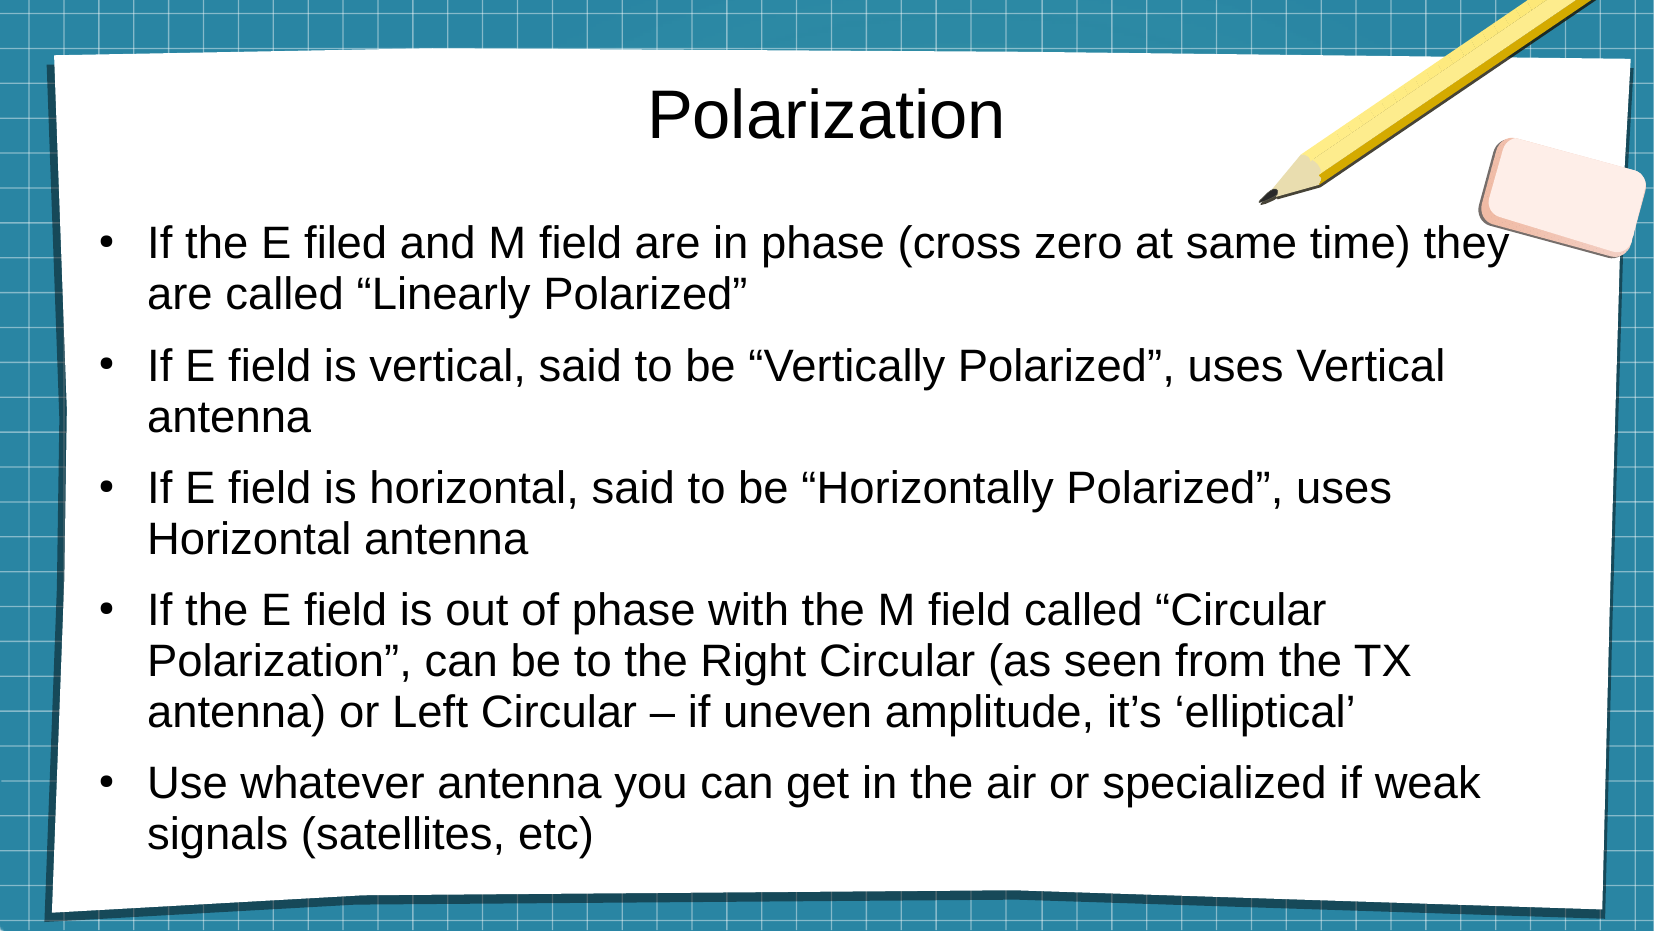

# Polarization
If the E filed and M field are in phase (cross zero at same time) they are called “Linearly Polarized”
If E field is vertical, said to be “Vertically Polarized”, uses Vertical antenna
If E field is horizontal, said to be “Horizontally Polarized”, uses Horizontal antenna
If the E field is out of phase with the M field called “Circular Polarization”, can be to the Right Circular (as seen from the TX antenna) or Left Circular – if uneven amplitude, it’s ‘elliptical’
Use whatever antenna you can get in the air or specialized if weak signals (satellites, etc)